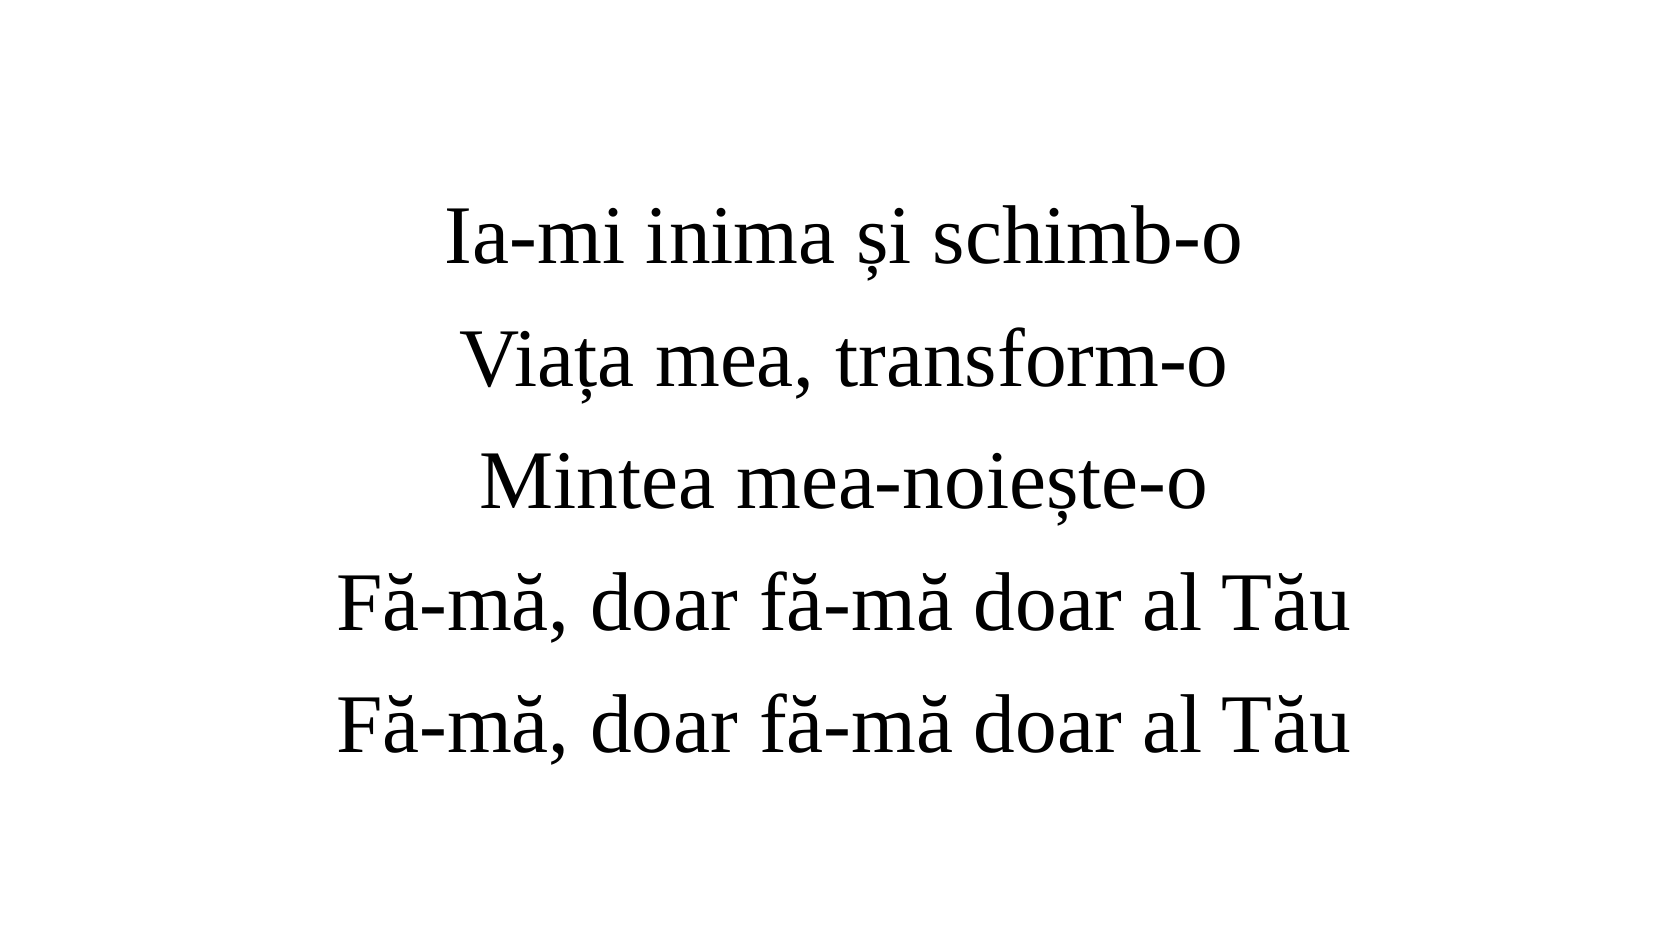

# Ia-mi inima și schimb-o
Viața mea, transform-o
Mintea mea-noiește-o
Fă-mă, doar fă-mă doar al Tău
Fă-mă, doar fă-mă doar al Tău